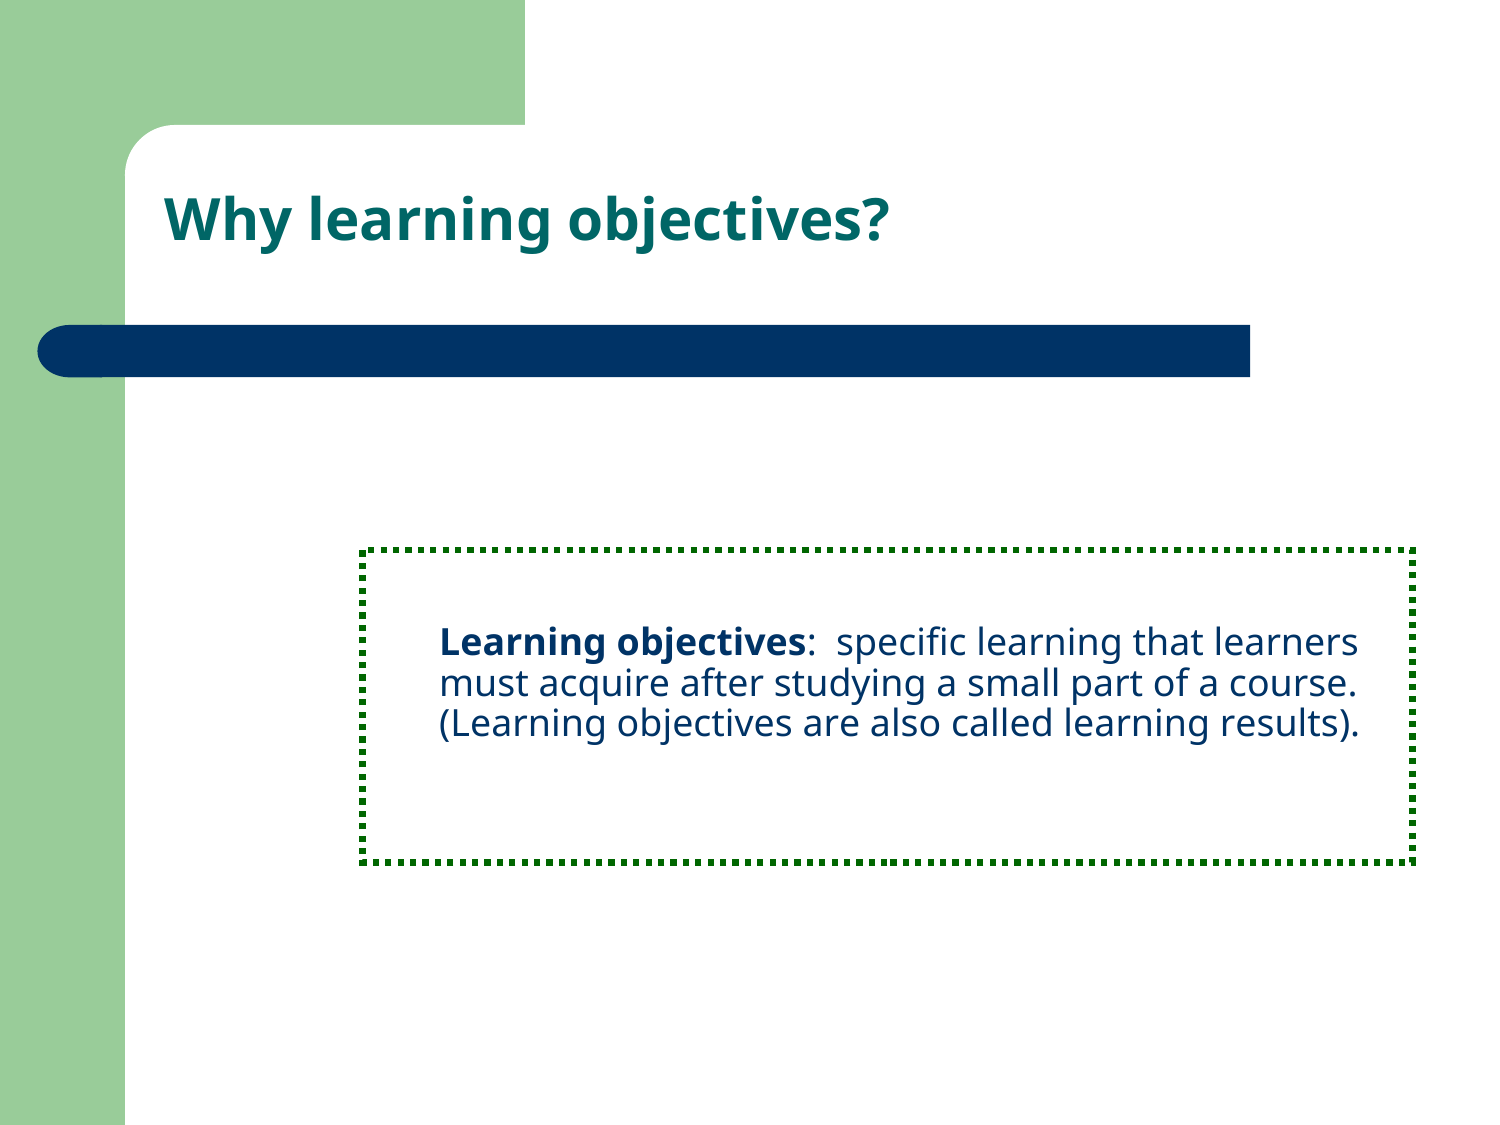

# Why learning objectives?
	Learning objectives: specific learning that learners must acquire after studying a small part of a course. (Learning objectives are also called learning results).